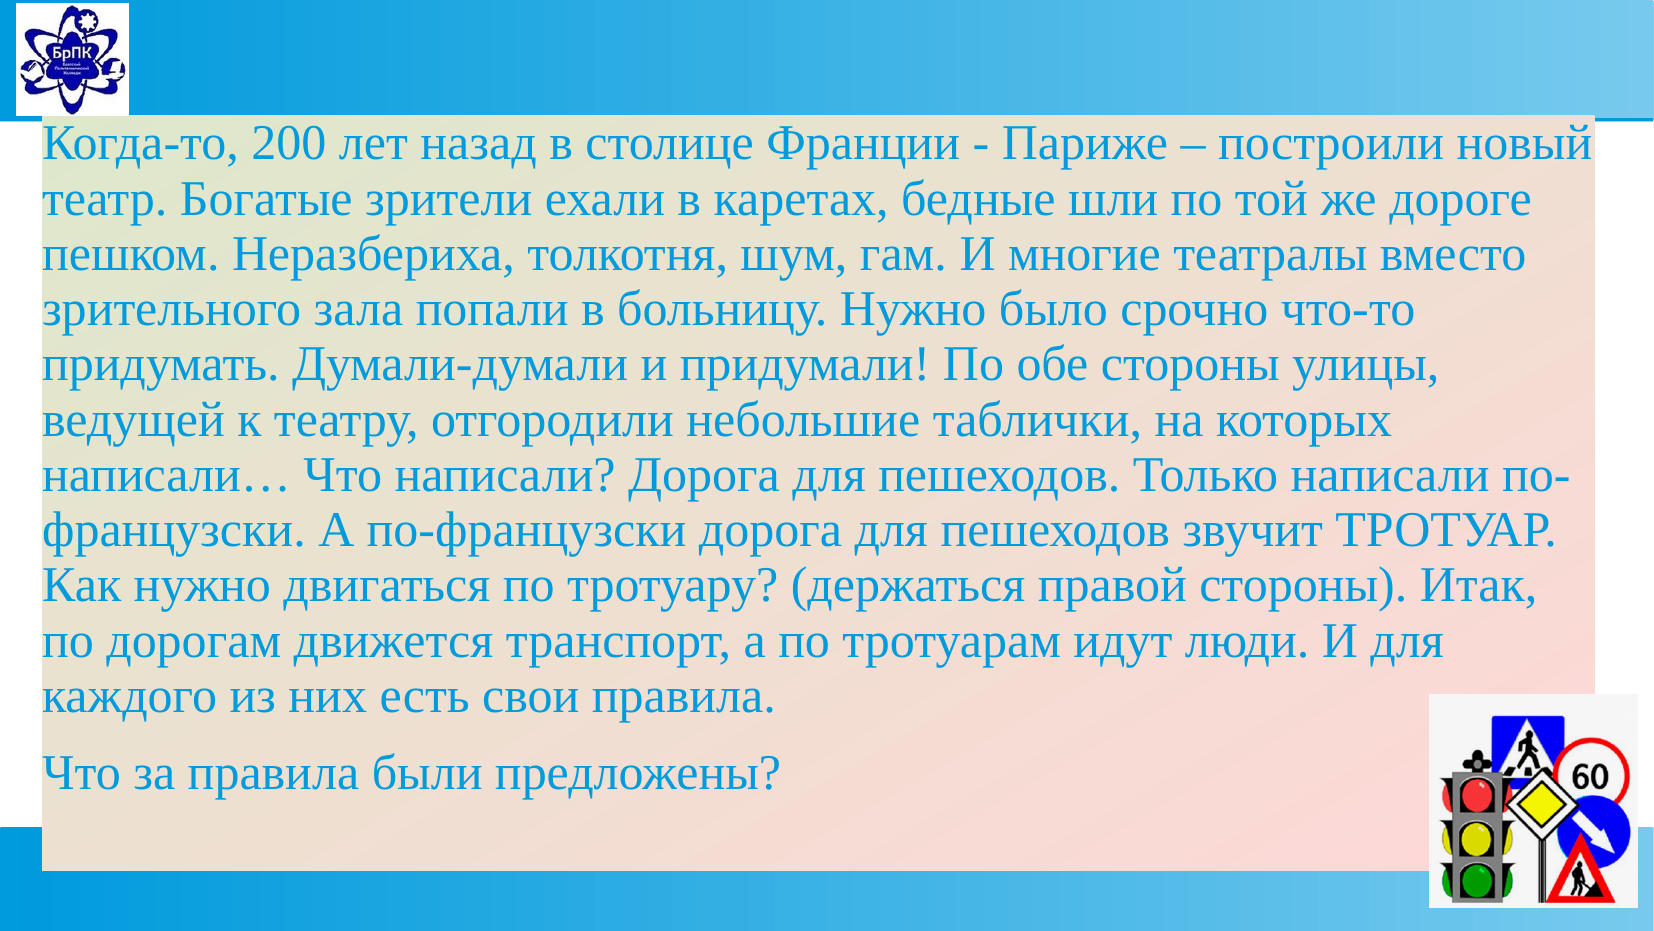

# Когда-то, 200 лет назад в столице Франции - Париже – построили новый театр. Богатые зрители ехали в каретах, бедные шли по той же дороге пешком. Неразбериха, толкотня, шум, гам. И многие театралы вместо зрительного зала попали в больницу. Нужно было срочно что-то придумать. Думали-думали и придумали! По обе стороны улицы, ведущей к театру, отгородили небольшие таблички, на которых написали… Что написали? Дорога для пешеходов. Только написали по-французски. А по-французски дорога для пешеходов звучит ТРОТУАР. Как нужно двигаться по тротуару? (держаться правой стороны). Итак, по дорогам движется транспорт, а по тротуарам идут люди. И для каждого из них есть свои правила.
Что за правила были предложены?
3